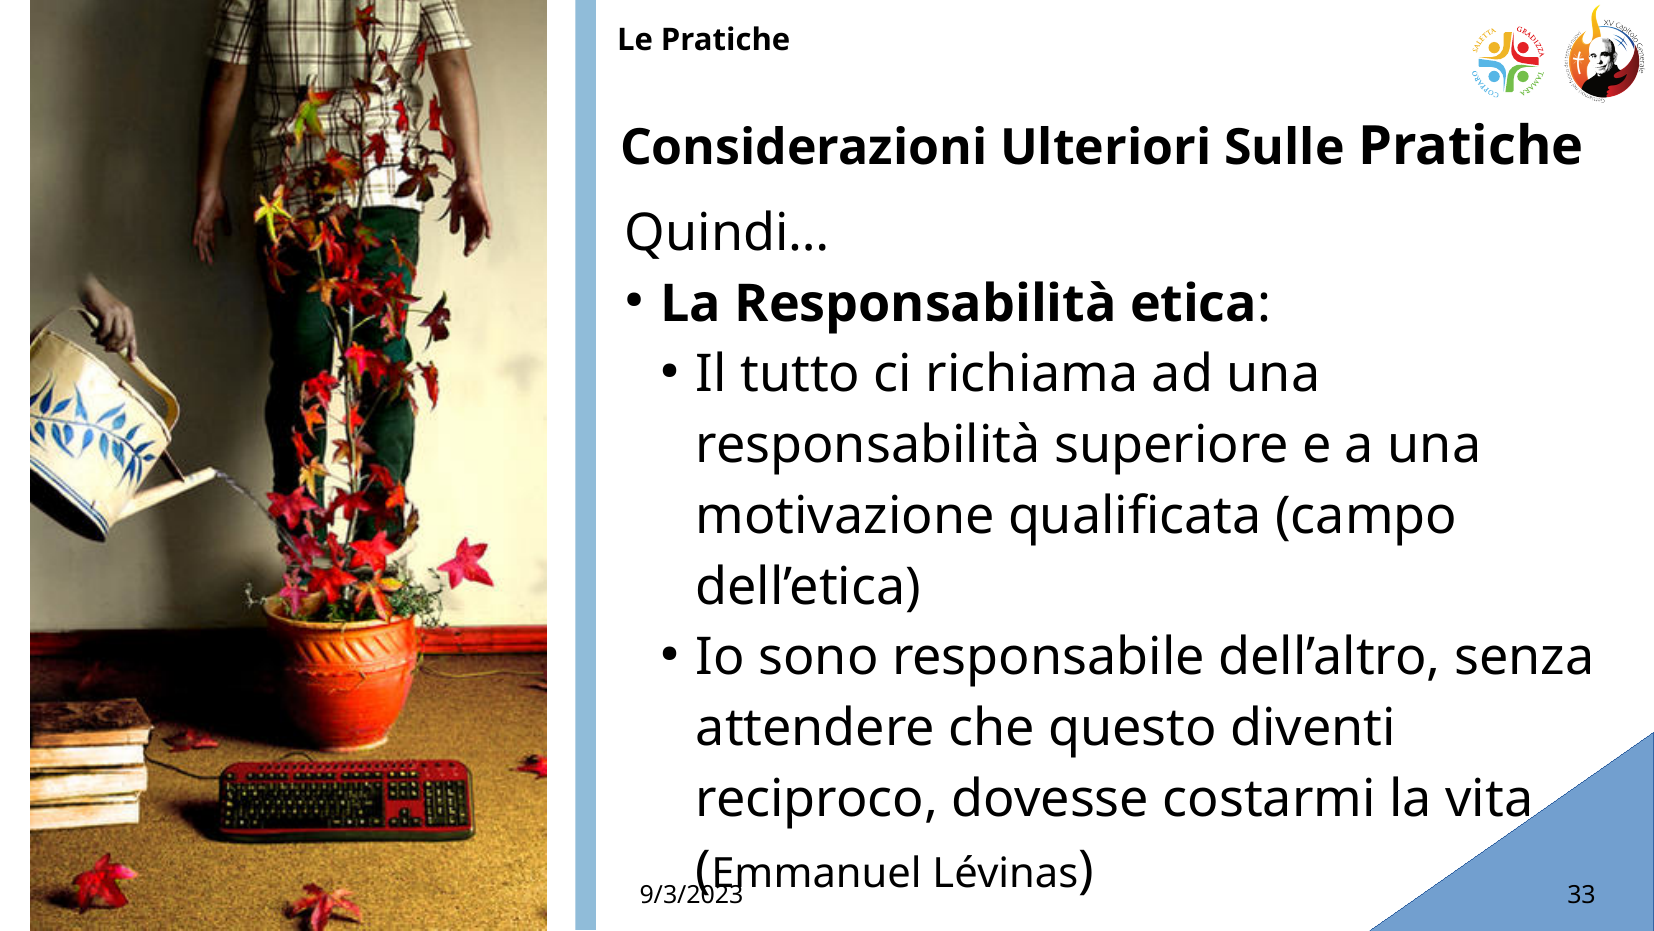

Le Pratiche
Considerazioni Ulteriori Sulle Pratiche
# Quindi…
La Responsabilità etica:
Il tutto ci richiama ad una responsabilità superiore e a una motivazione qualificata (campo dell’etica)
Io sono responsabile dell’altro, senza attendere che questo diventi reciproco, dovesse costarmi la vita (Emmanuel Lévinas)